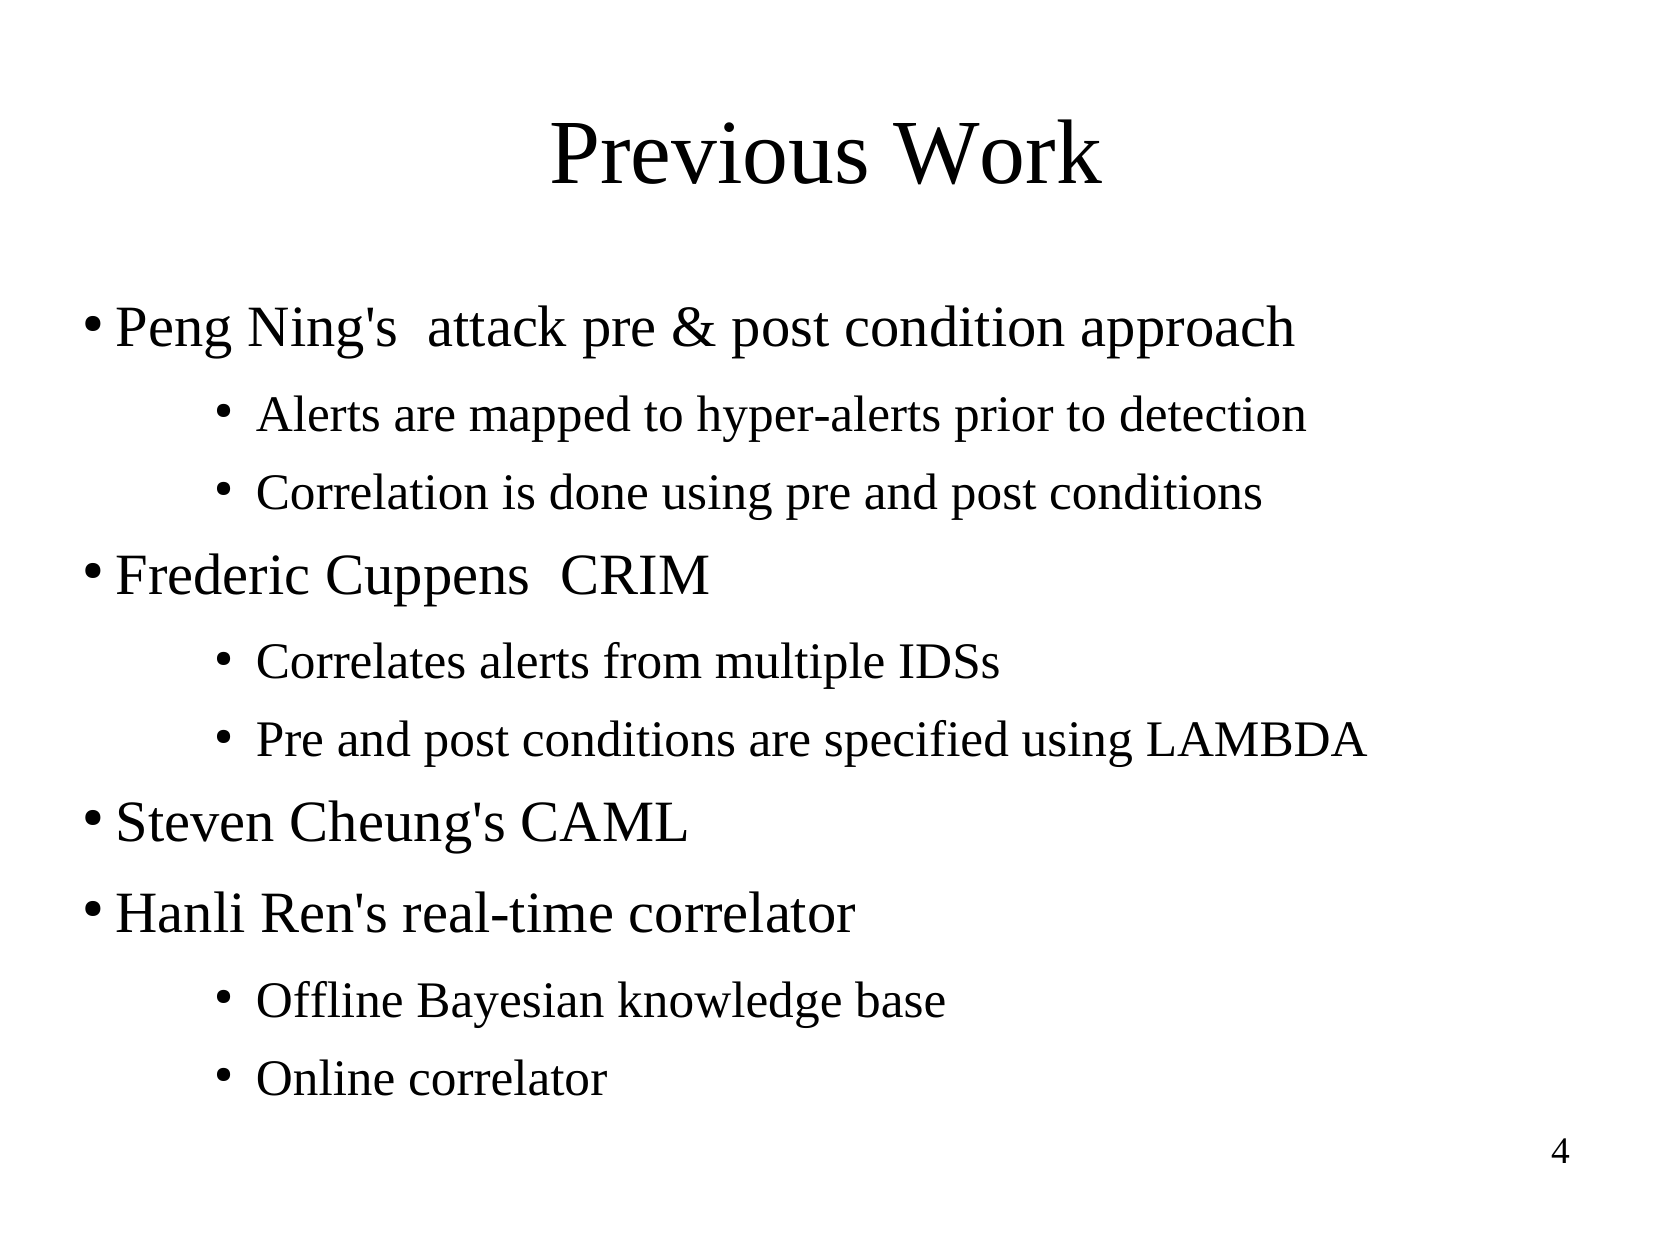

# Previous Work
 Peng Ning's attack pre & post condition approach
Alerts are mapped to hyper-alerts prior to detection
Correlation is done using pre and post conditions
 Frederic Cuppens CRIM
Correlates alerts from multiple IDSs
Pre and post conditions are specified using LAMBDA
 Steven Cheung's CAML
 Hanli Ren's real-time correlator
Offline Bayesian knowledge base
Online correlator
4